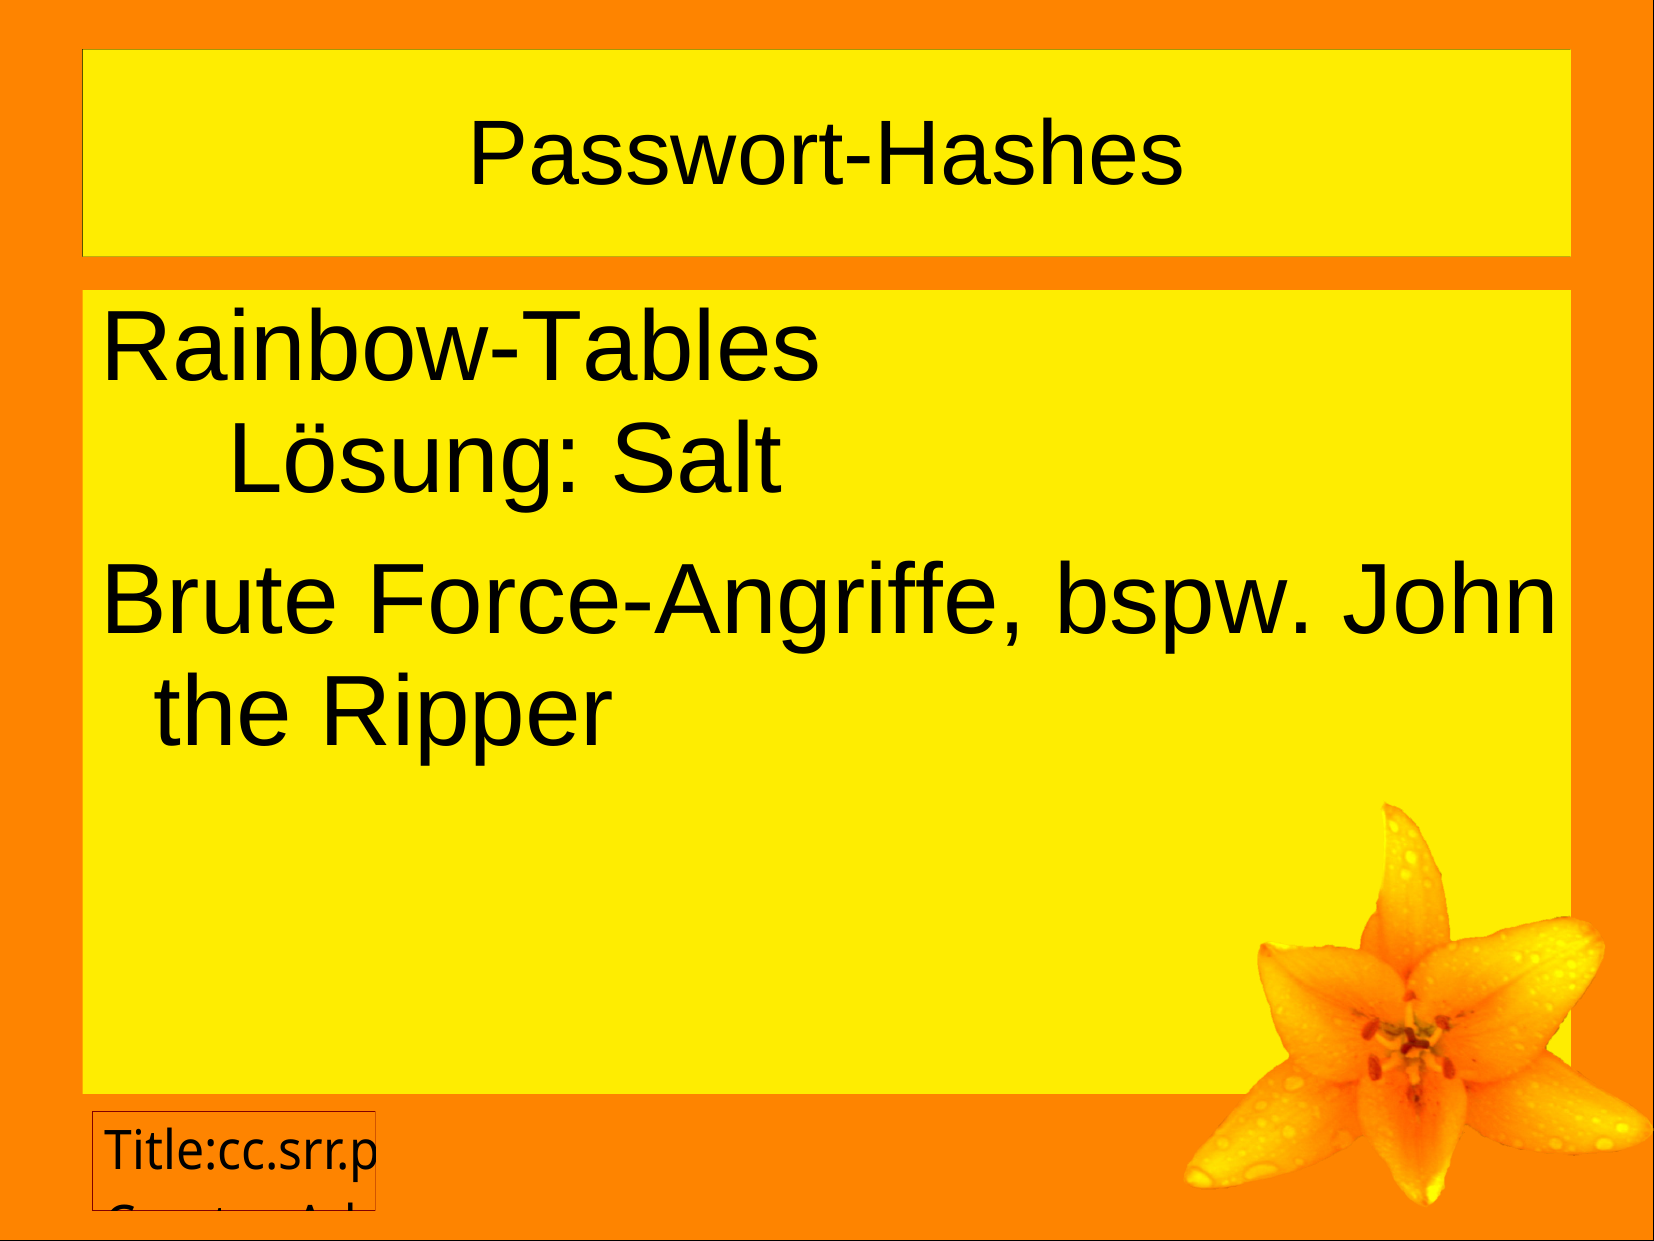

# Passwort-Hashes
Rainbow-Tables
	Lösung: Salt
Brute Force-Angriffe, bspw. John the Ripper